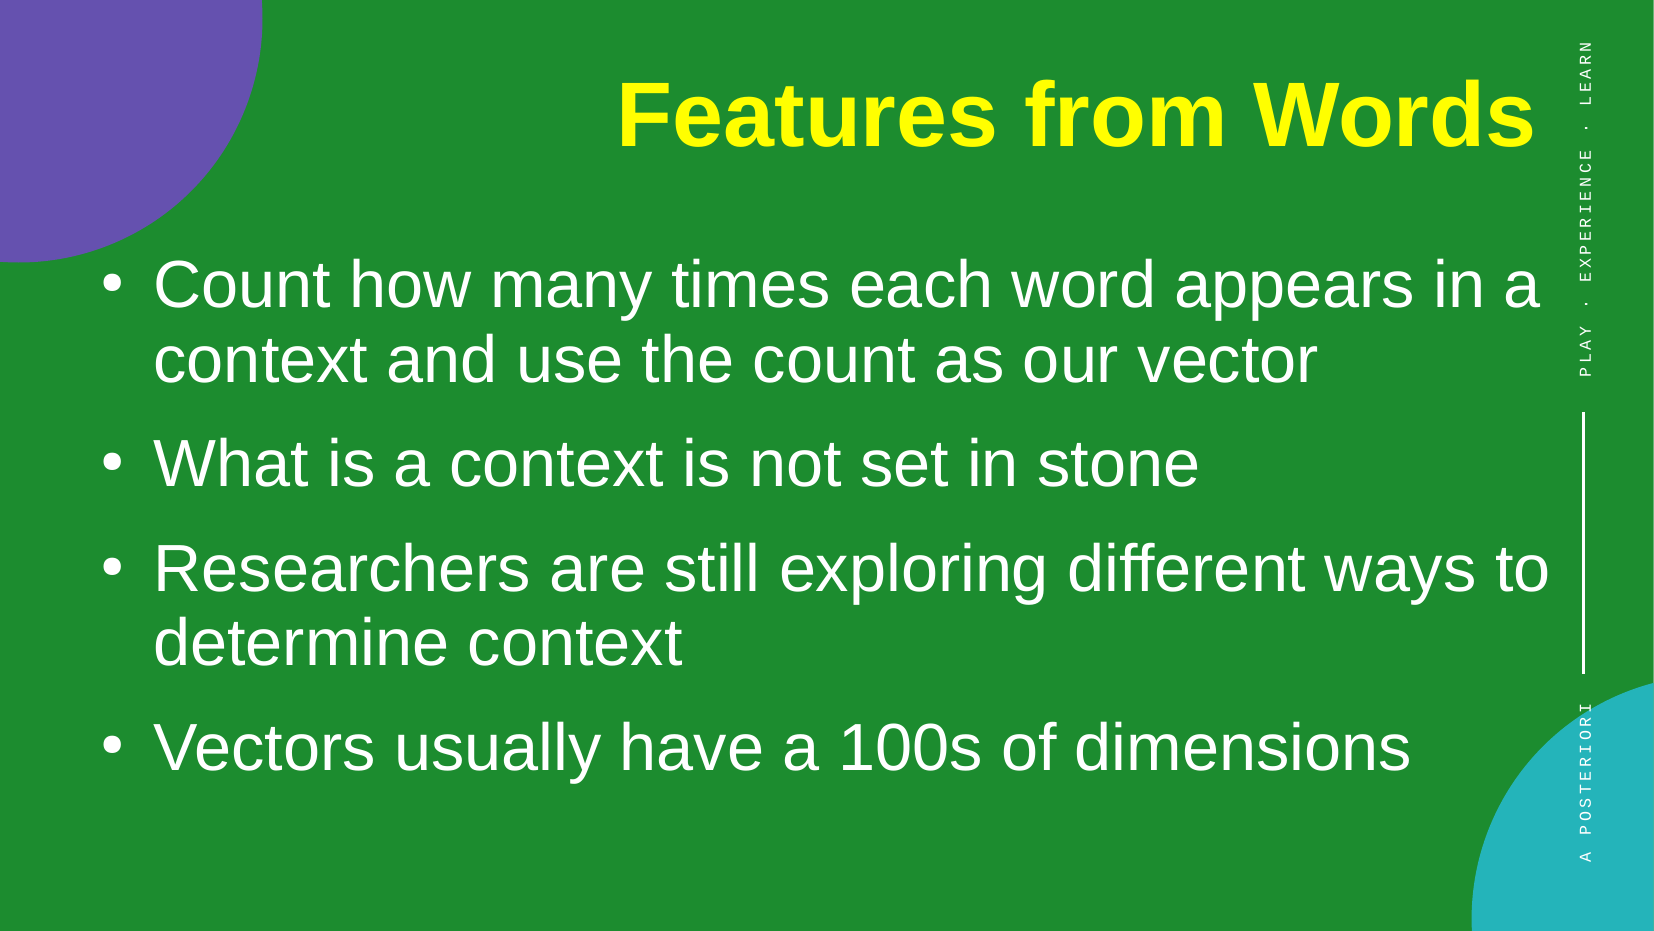

# Features from Words
Count how many times each word appears in a context and use the count as our vector
What is a context is not set in stone
Researchers are still exploring different ways to determine context
Vectors usually have a 100s of dimensions